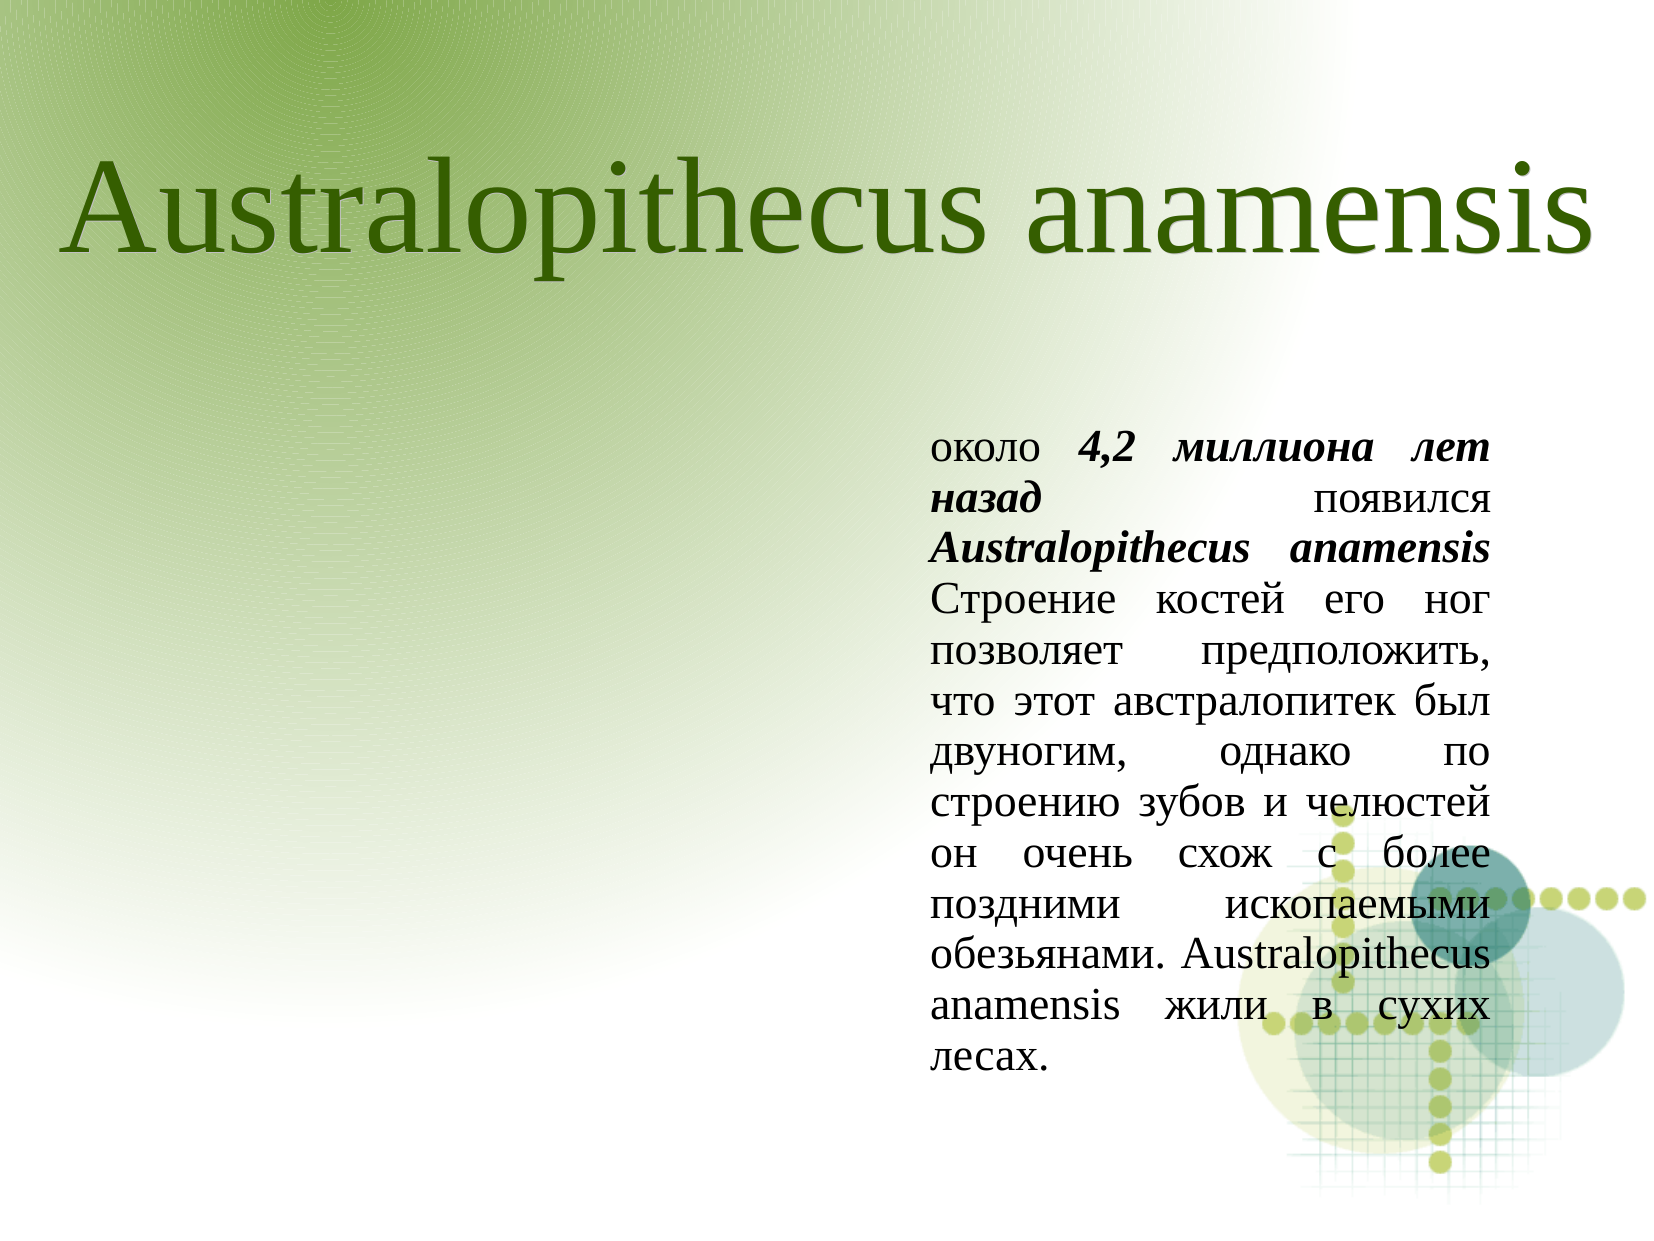

# Australopithecus anamensis
около 4,2 миллиона лет назад появился Australopithecus anamensis Строение костей его ног позволяет предположить, что этот австралопитек был двуногим, однако по строению зубов и челюстей он очень схож с более поздними ископаемыми обезьянами. Australopithecus anamensis жили в сухих лесах.